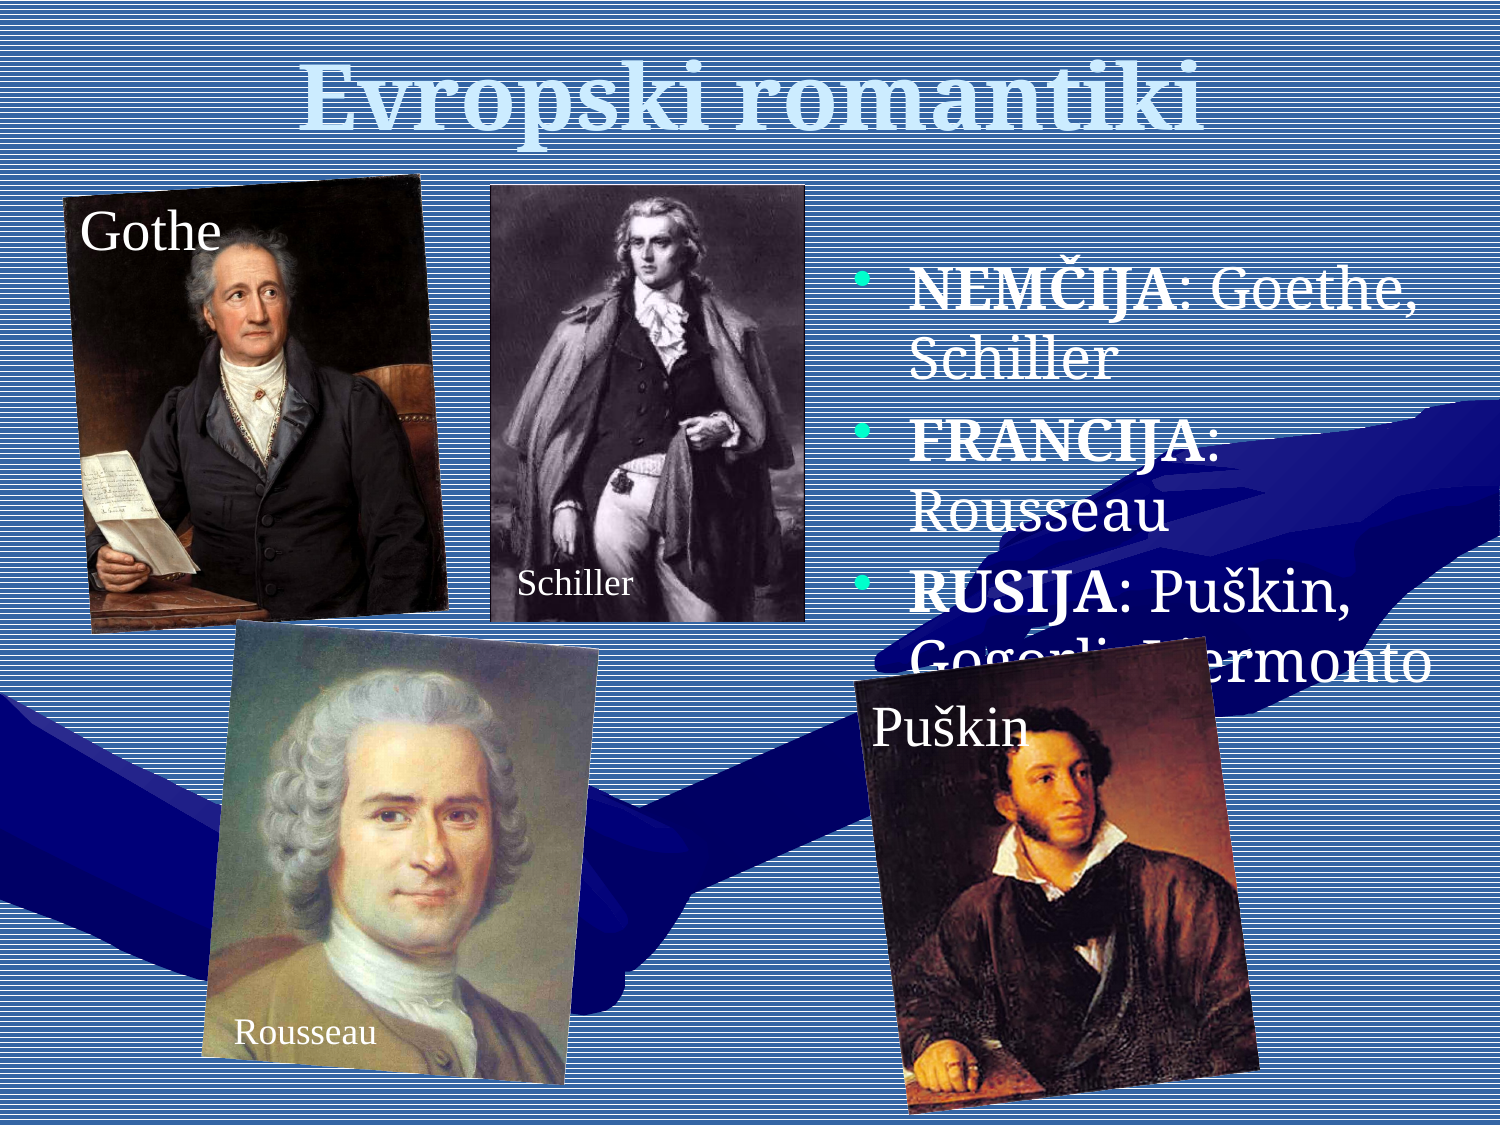

# Evropski romantiki
Gothe
NEMČIJA: Goethe, Schiller
FRANCIJA: Rousseau
RUSIJA: Puškin, Gogorlj, Ljermonto
Schiller
Puškin
Rousseau